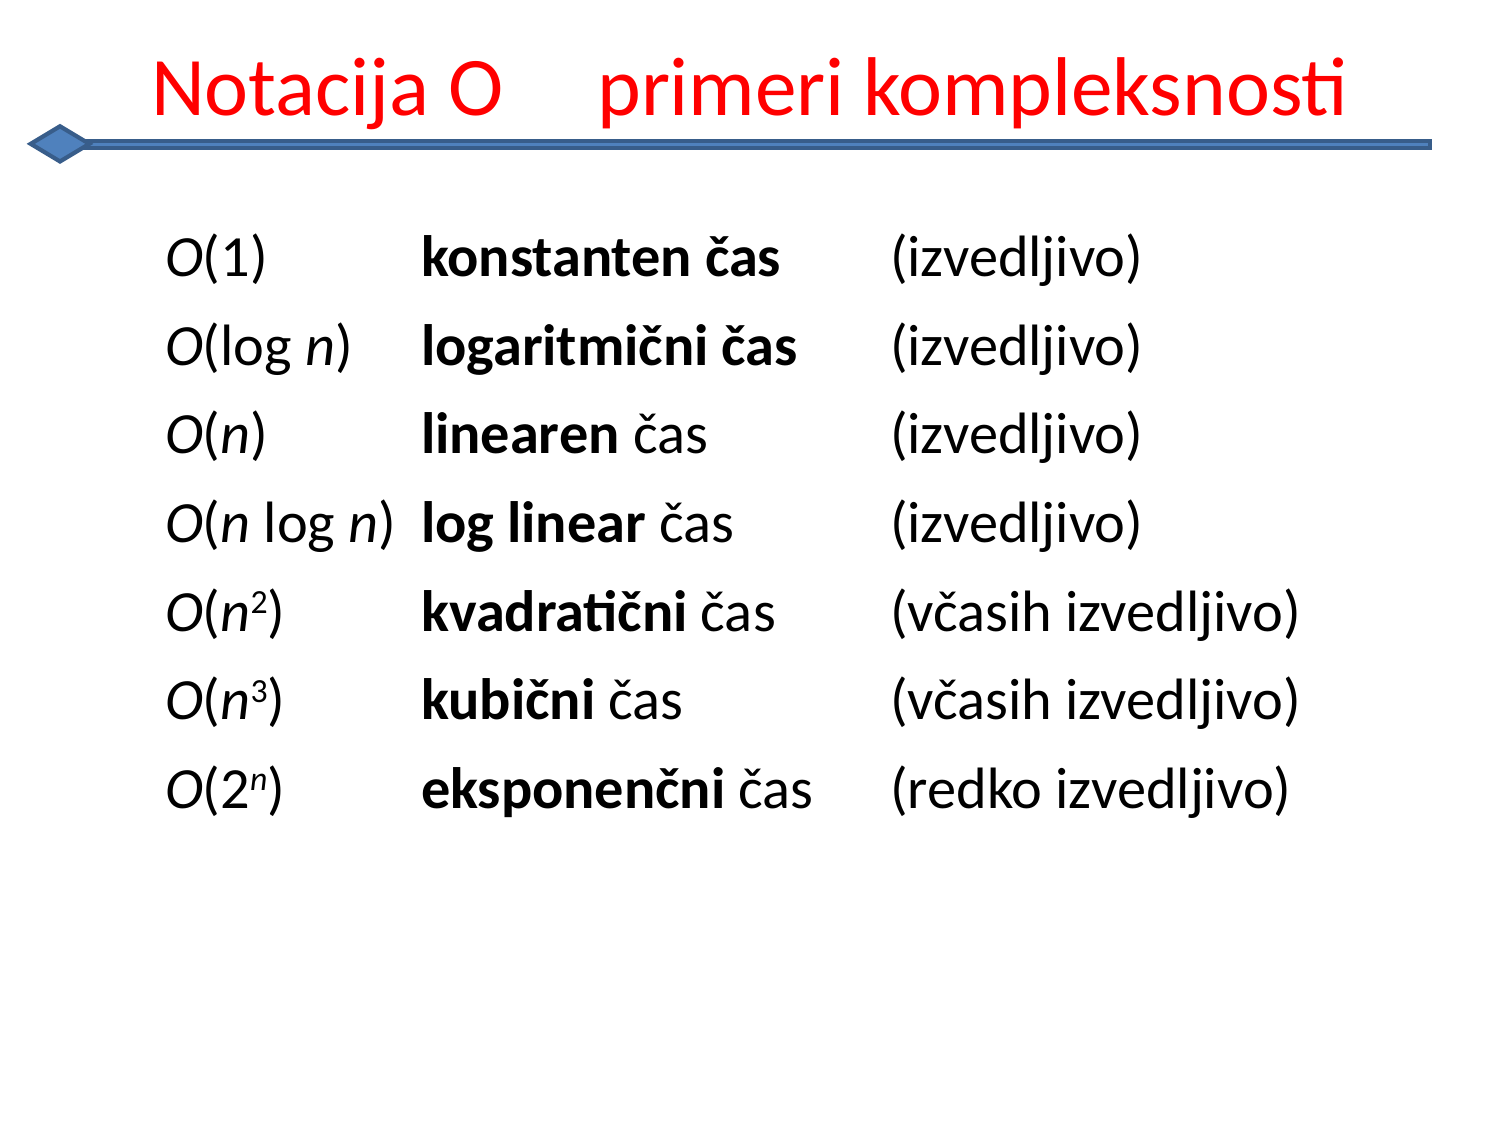

# Notacija O primeri kompleksnosti
	O(1)	konstanten čas	(izvedljivo)
	O(log n)	logaritmični čas	(izvedljivo)
	O(n)	linearen čas	(izvedljivo)
	O(n log n)	log linear čas	(izvedljivo)
	O(n2)	kvadratični čas	(včasih izvedljivo)
	O(n3)	kubični čas	(včasih izvedljivo)
	O(2n)	eksponenčni čas	(redko izvedljivo)